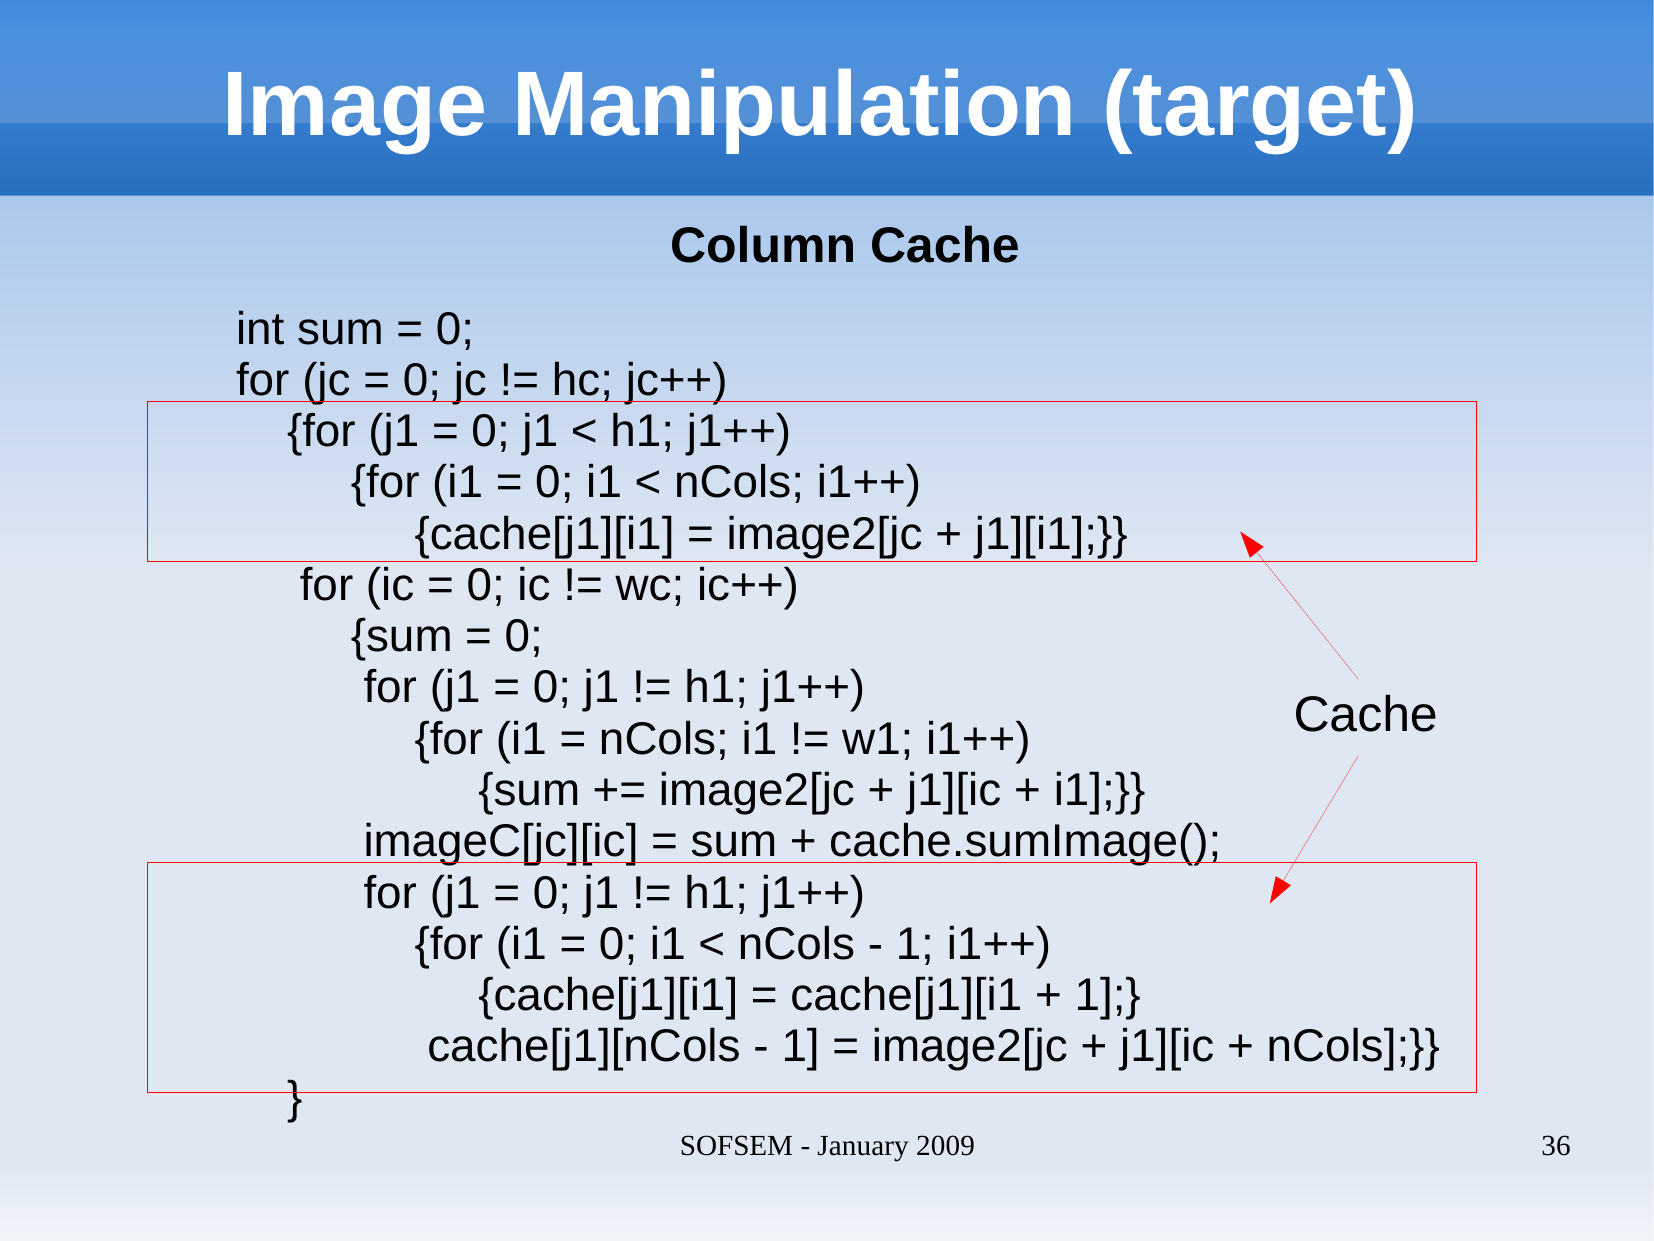

# Image Manipulation (target)
Column Cache
 int sum = 0;
 for (jc = 0; jc != hc; jc++)
 {for (j1 = 0; j1 < h1; j1++)
 {for (i1 = 0; i1 < nCols; i1++)
 {cache[j1][i1] = image2[jc + j1][i1];}}
 for (ic = 0; ic != wc; ic++)
 {sum = 0;
 for (j1 = 0; j1 != h1; j1++)
 {for (i1 = nCols; i1 != w1; i1++)
 {sum += image2[jc + j1][ic + i1];}}
 imageC[jc][ic] = sum + cache.sumImage();
 for (j1 = 0; j1 != h1; j1++)
 {for (i1 = 0; i1 < nCols - 1; i1++)
 {cache[j1][i1] = cache[j1][i1 + 1];}
 cache[j1][nCols - 1] = image2[jc + j1][ic + nCols];}}
 }
Cache
SOFSEM - January 2009
36